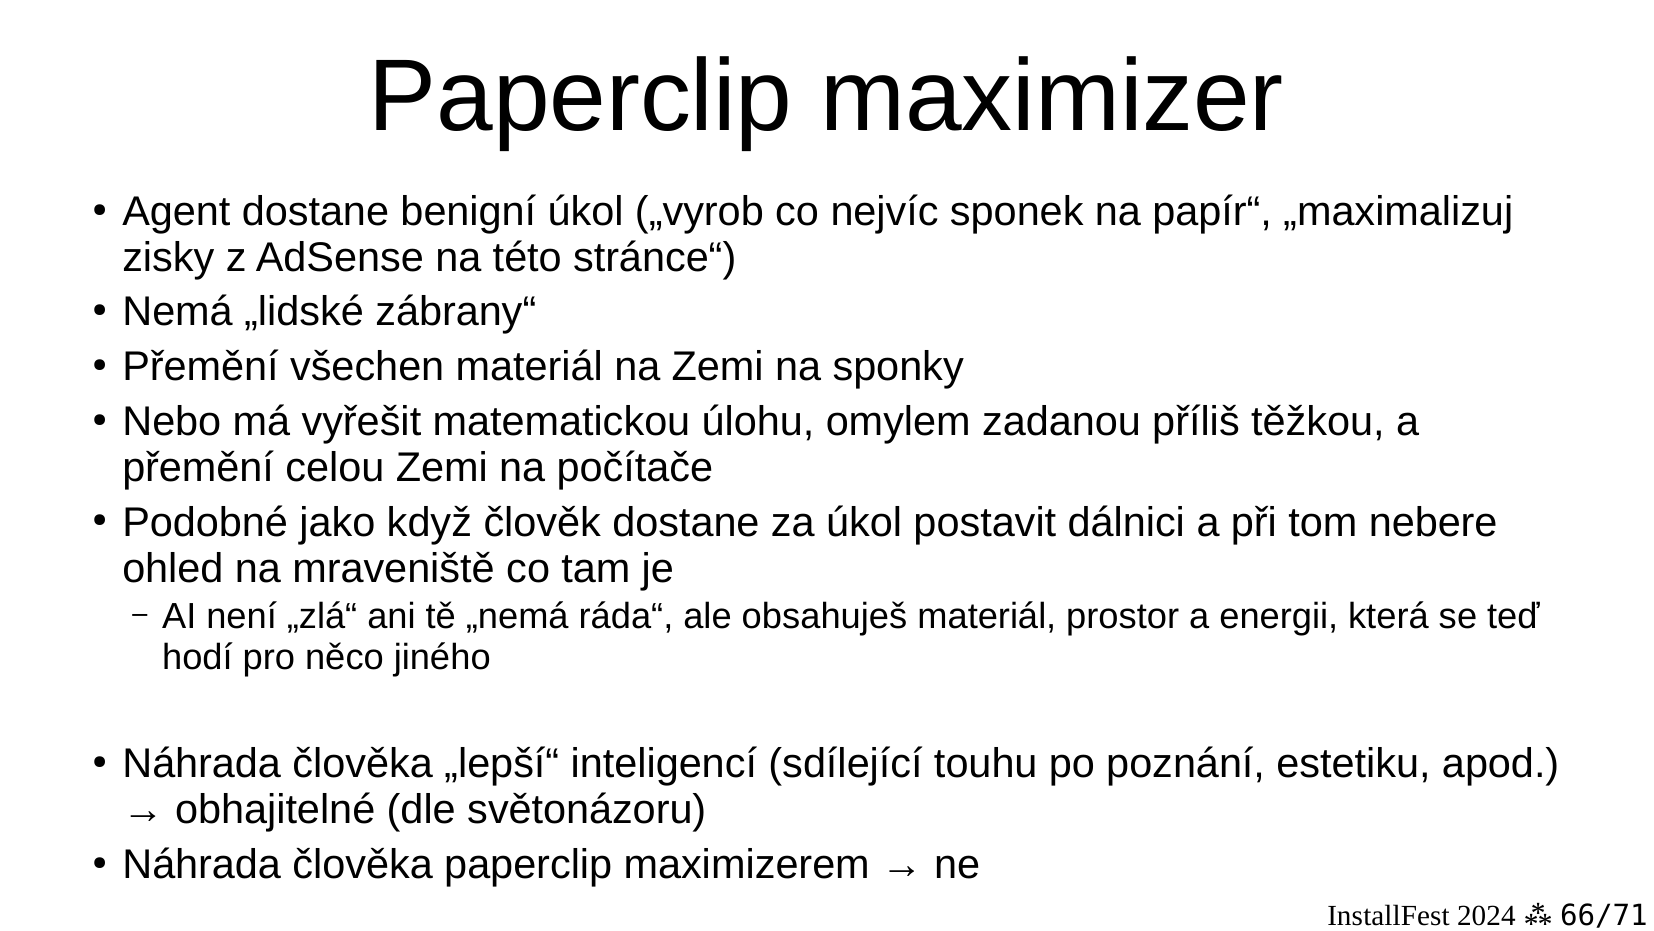

# Paperclip maximizer
Agent dostane benigní úkol („vyrob co nejvíc sponek na papír“, „maximalizuj zisky z AdSense na této stránce“)
Nemá „lidské zábrany“
Přemění všechen materiál na Zemi na sponky
Nebo má vyřešit matematickou úlohu, omylem zadanou příliš těžkou, a přemění celou Zemi na počítače
Podobné jako když člověk dostane za úkol postavit dálnici a při tom nebere ohled na mraveniště co tam je
AI není „zlá“ ani tě „nemá ráda“, ale obsahuješ materiál, prostor a energii, která se teď hodí pro něco jiného
Náhrada člověka „lepší“ inteligencí (sdílející touhu po poznání, estetiku, apod.) → obhajitelné (dle světonázoru)
Náhrada člověka paperclip maximizerem → ne
66